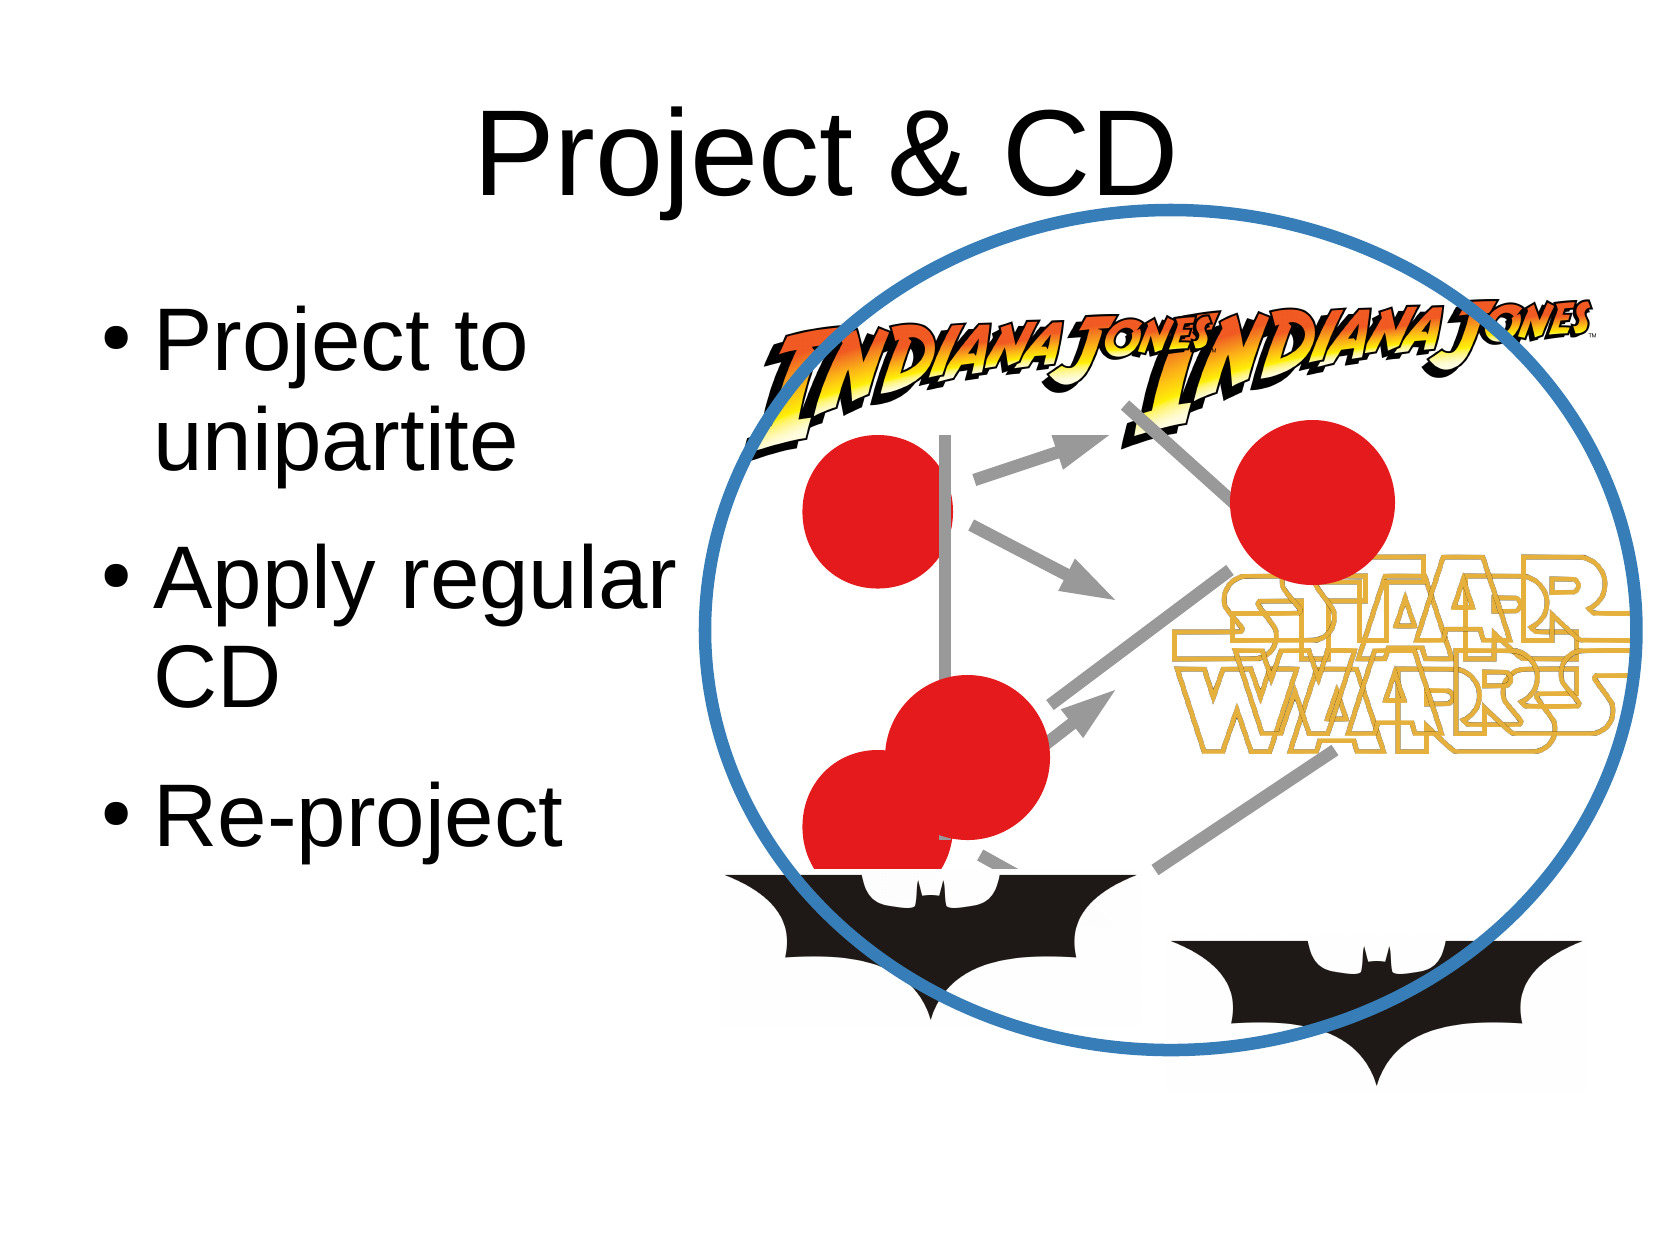

# Project & CD
Project to unipartite
Apply regular CD
Re-project